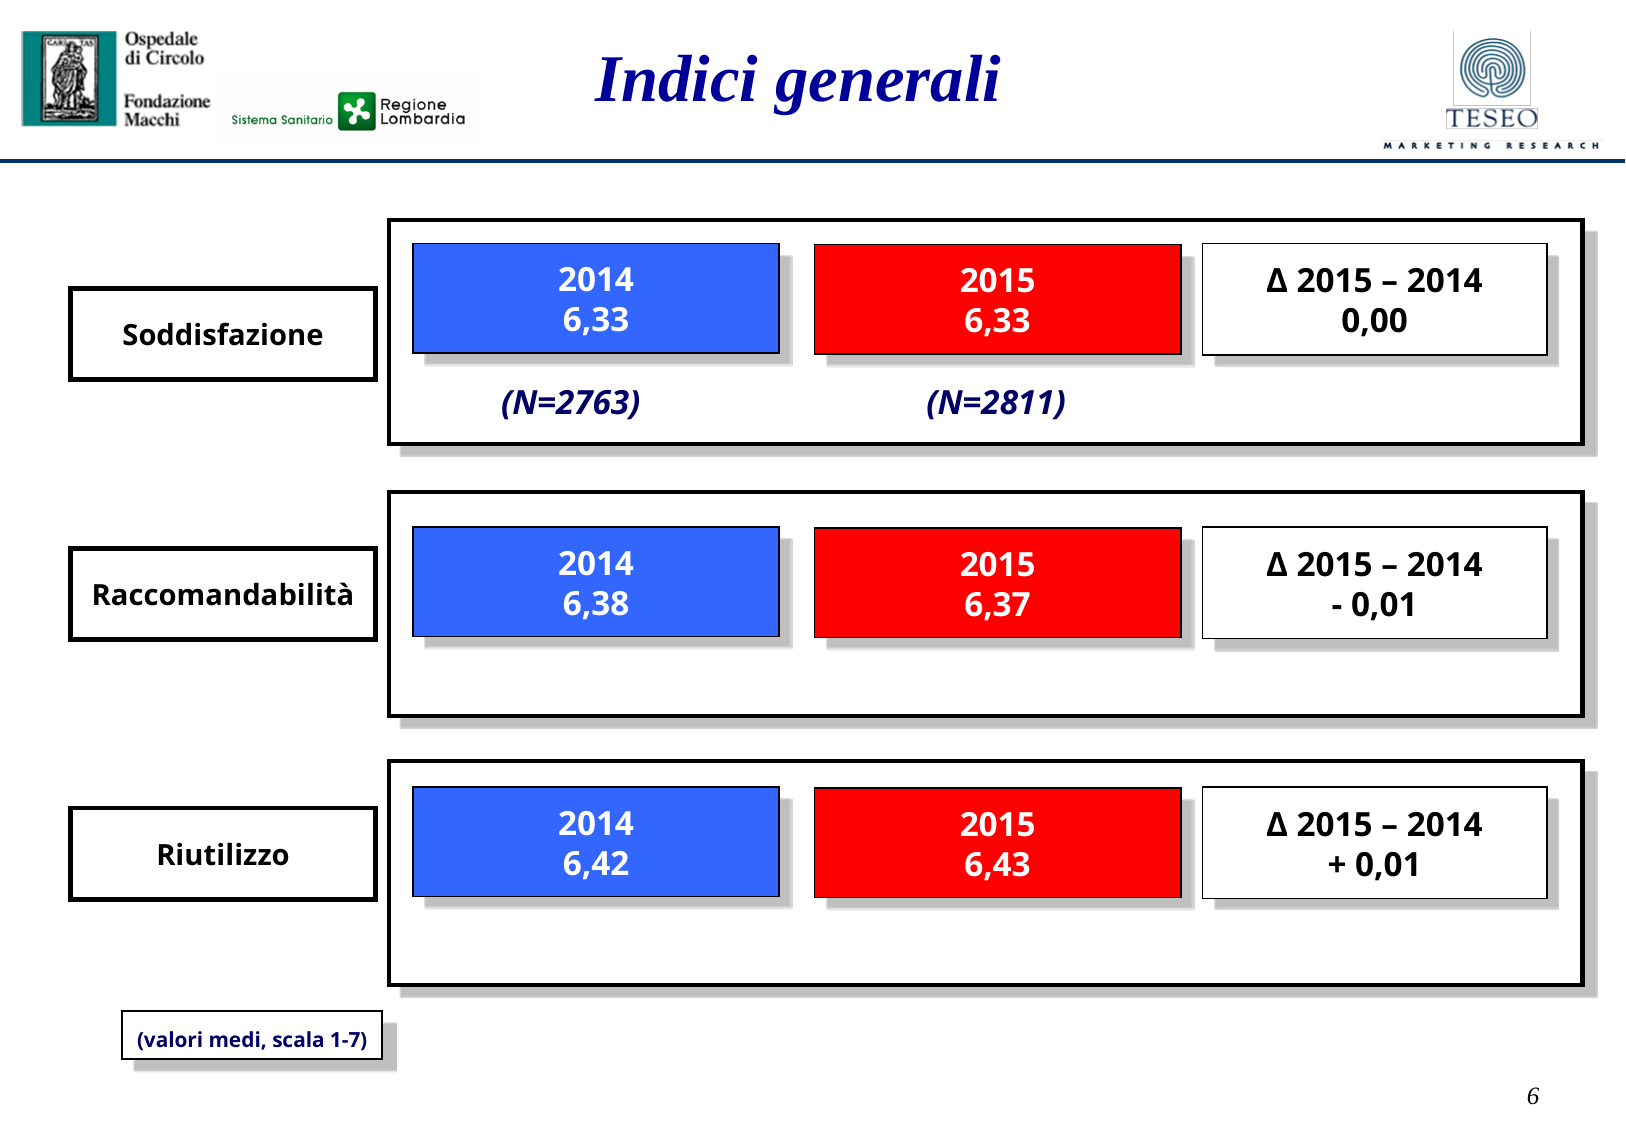

Indici generali
Δ 2015 – 2014
0,00
2014
6,33
2015
6,33
Soddisfazione
(N=2763)
(N=2811)
Δ 2015 – 2014
- 0,01
2014
6,38
2015
6,37
Raccomandabilità
Δ 2015 – 2014
+ 0,01
2014
6,42
2015
6,43
Riutilizzo
(valori medi, scala 1-7)